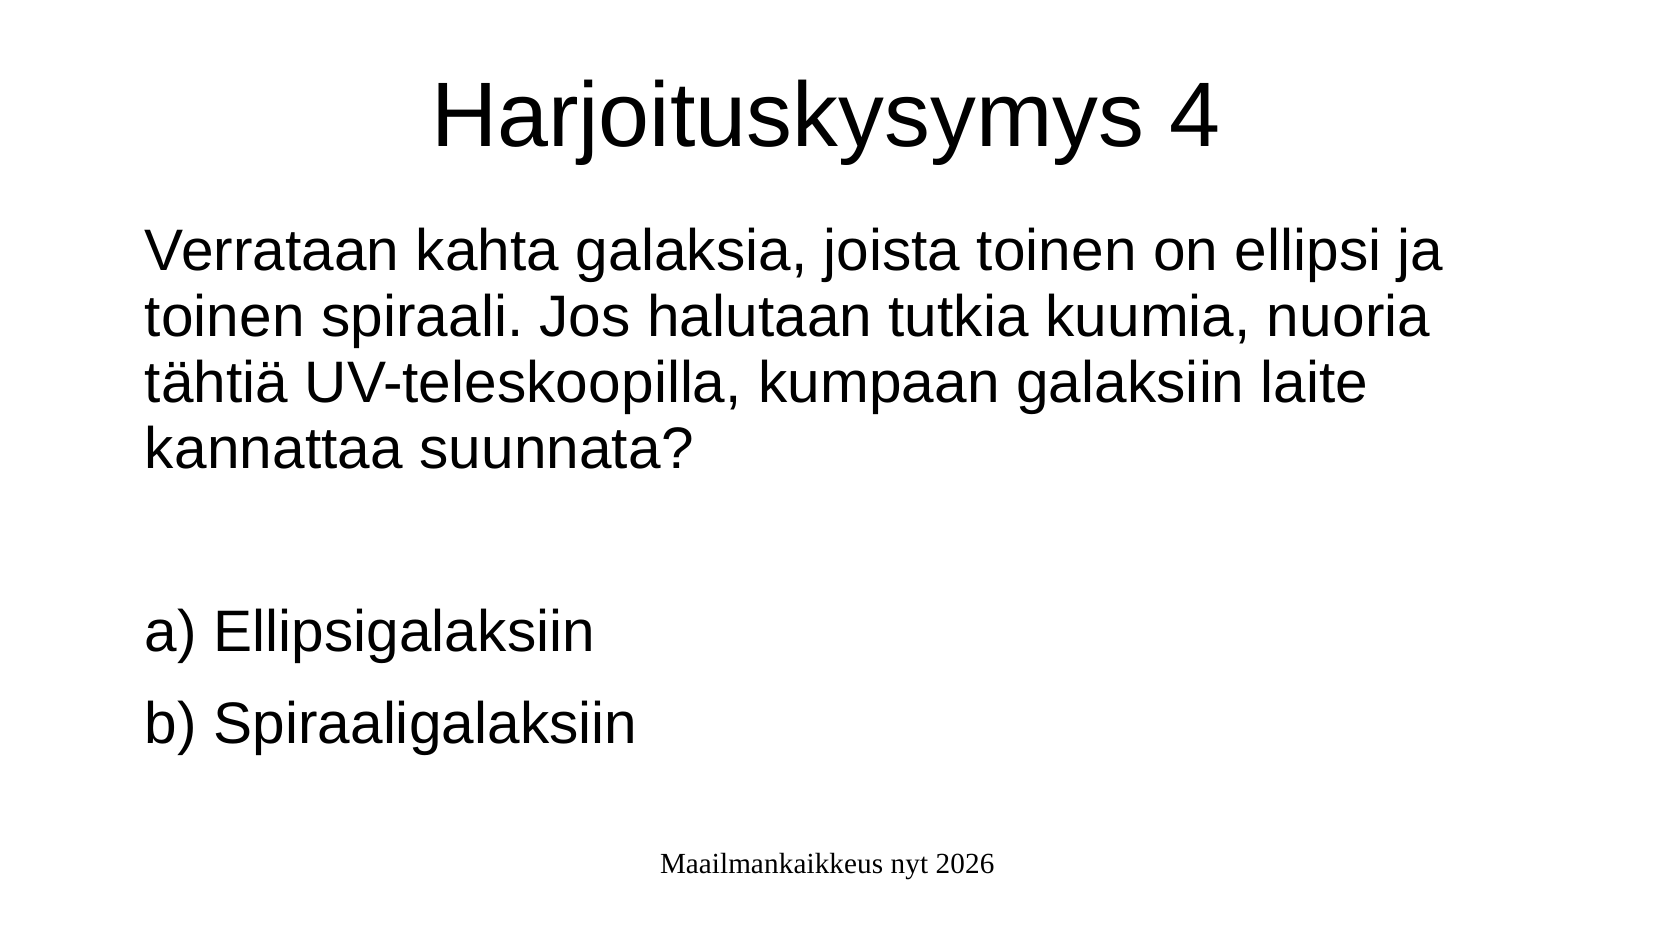

# Harjoituskysymys 4
Verrataan kahta galaksia, joista toinen on ellipsi ja toinen spiraali. Jos halutaan tutkia kuumia, nuoria tähtiä UV-teleskoopilla, kumpaan galaksiin laite kannattaa suunnata?
a) Ellipsigalaksiin
b) Spiraaligalaksiin